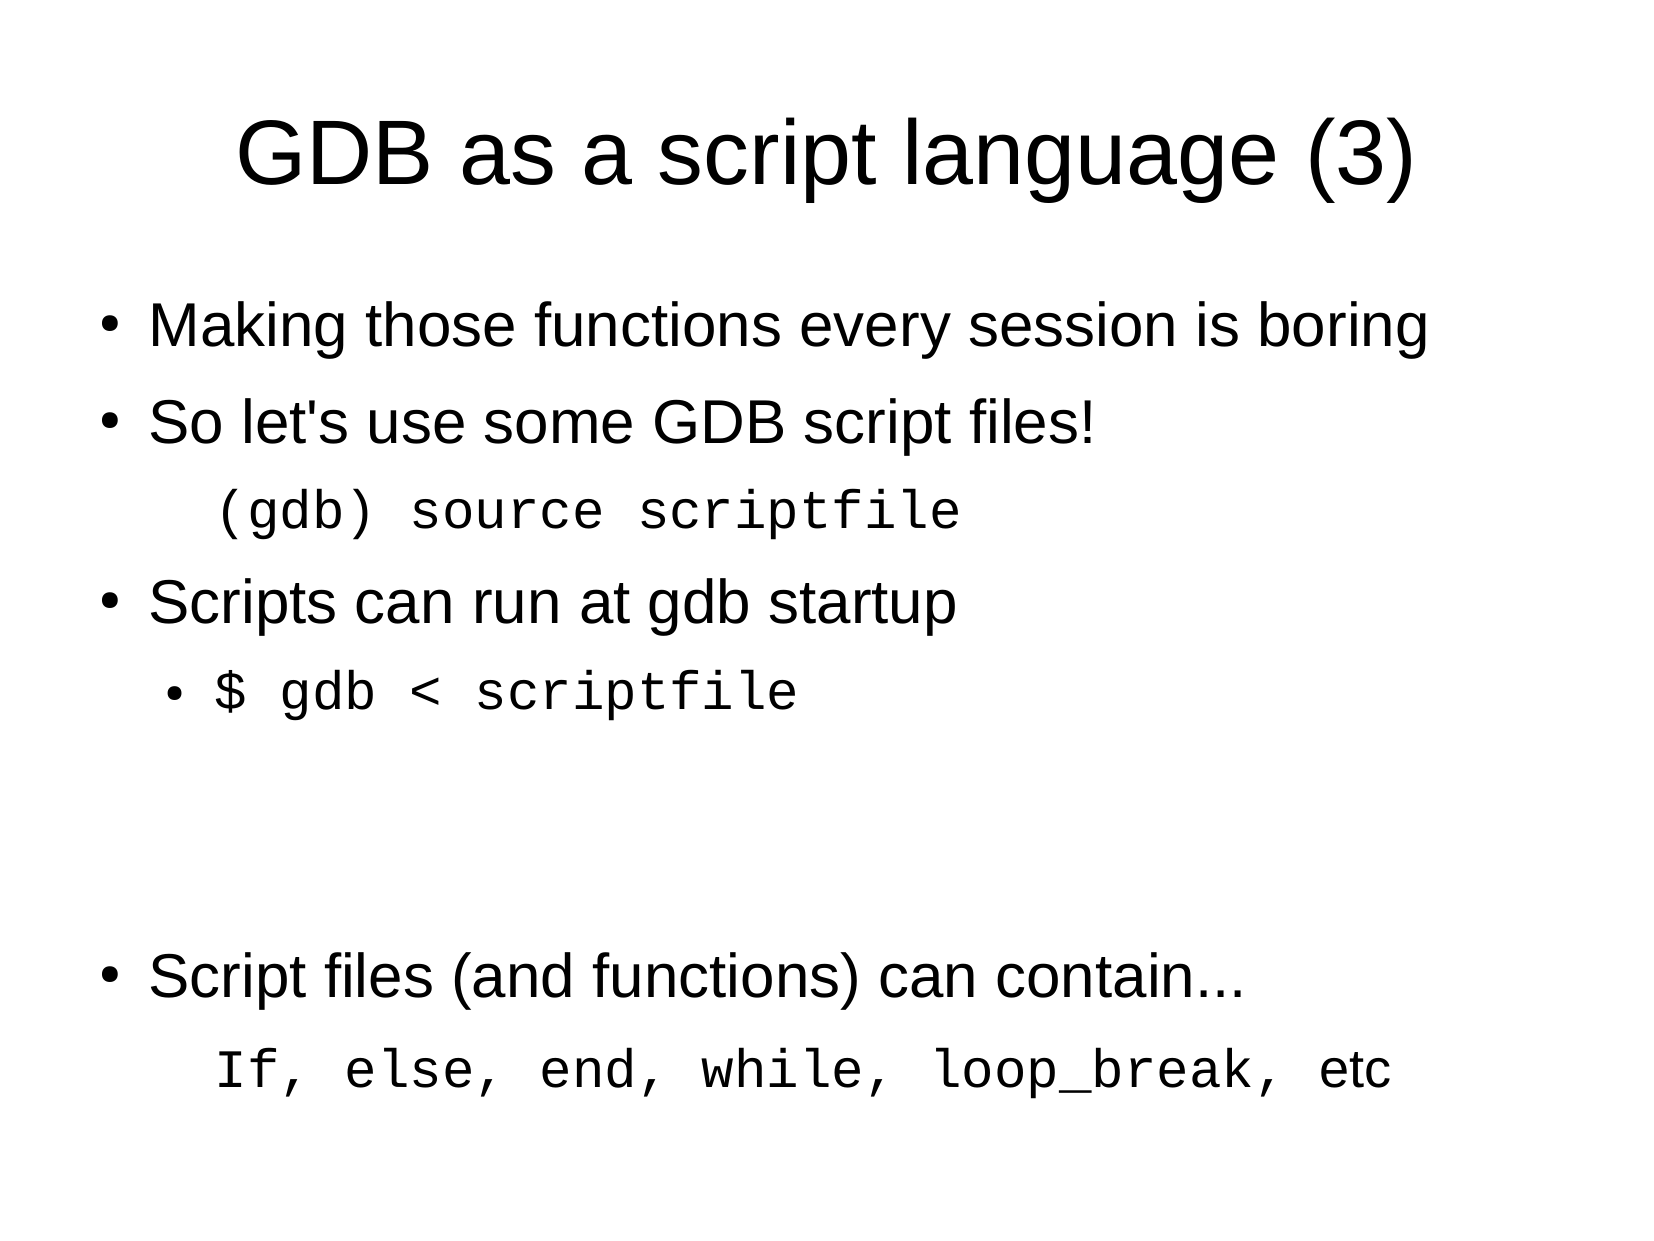

# GDB as a script language (3)
Making those functions every session is boring
So let's use some GDB script files!
(gdb) source scriptfile
Scripts can run at gdb startup
$ gdb < scriptfile
Script files (and functions) can contain...
If, else, end, while, loop_break, etc